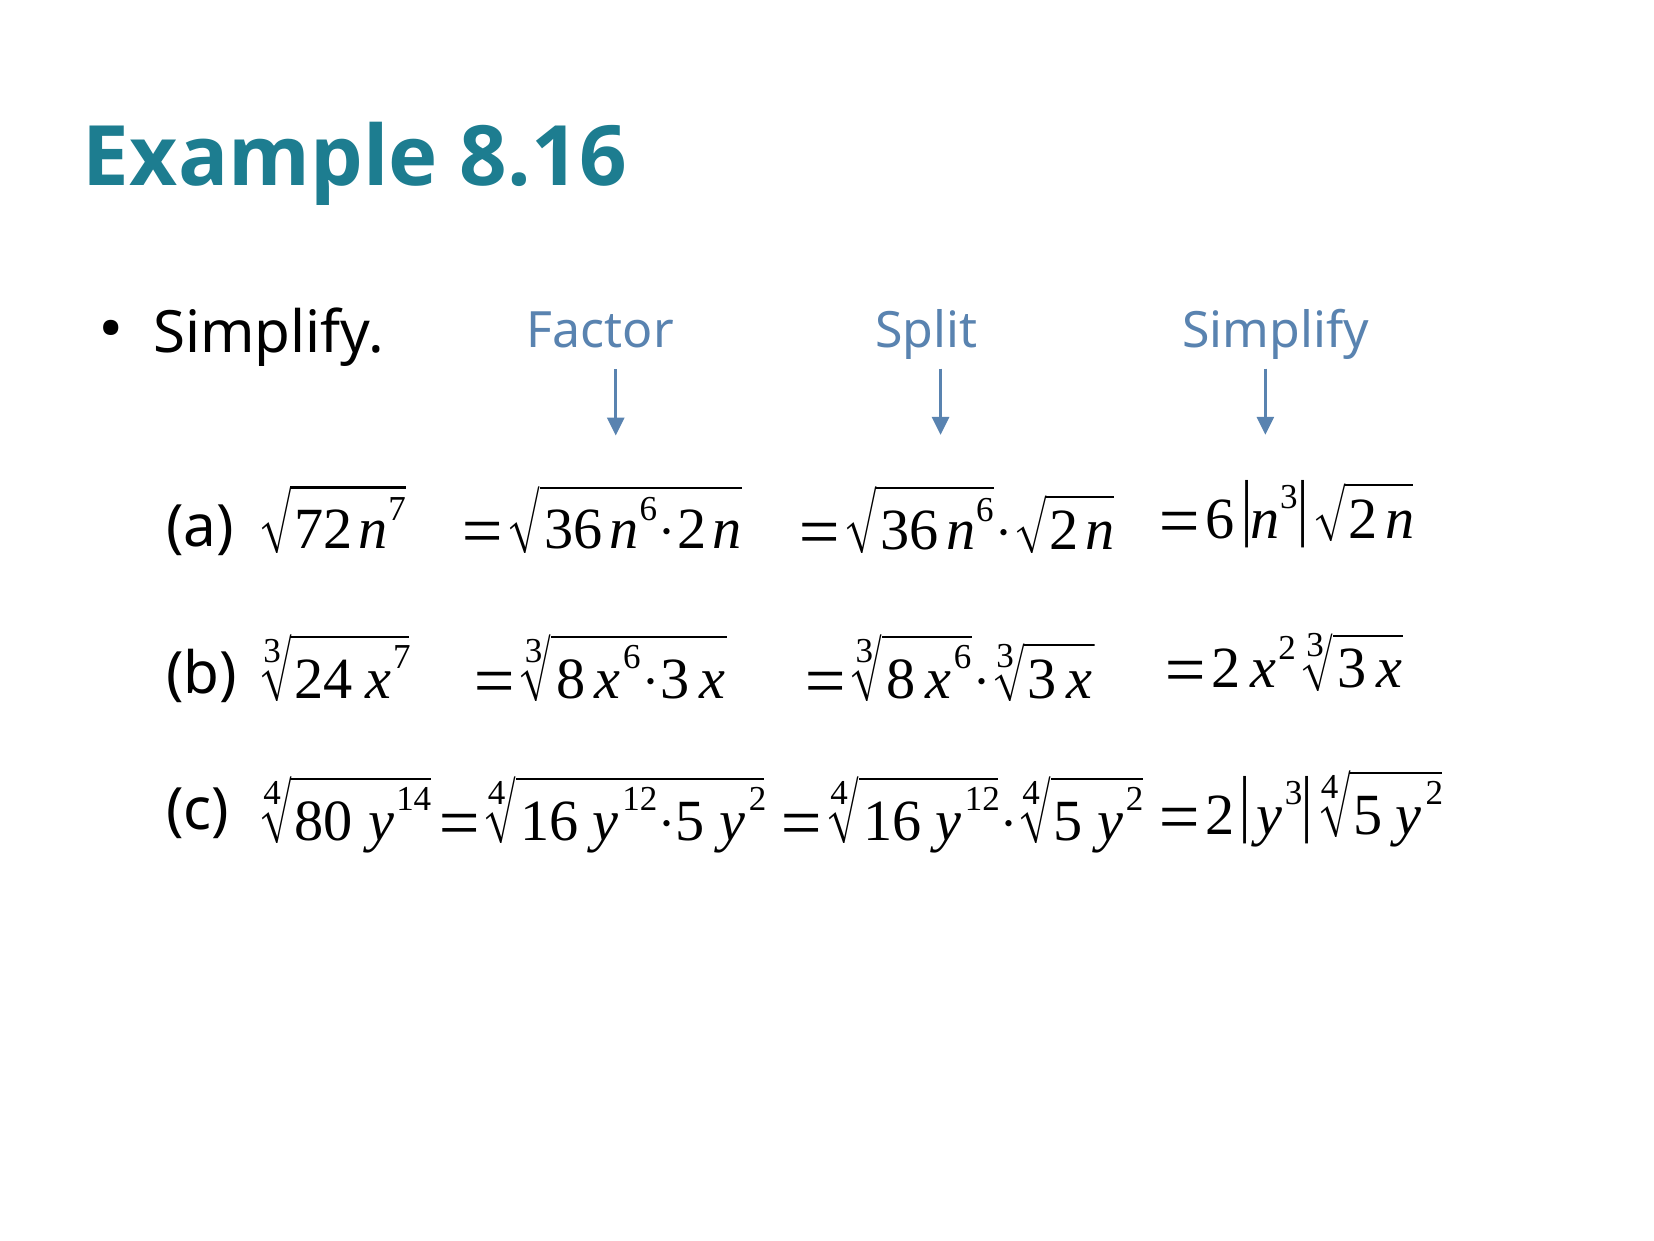

# Example 8.16
Simplify.
Factor
Split
Simplify
(a)
(b)
(c)